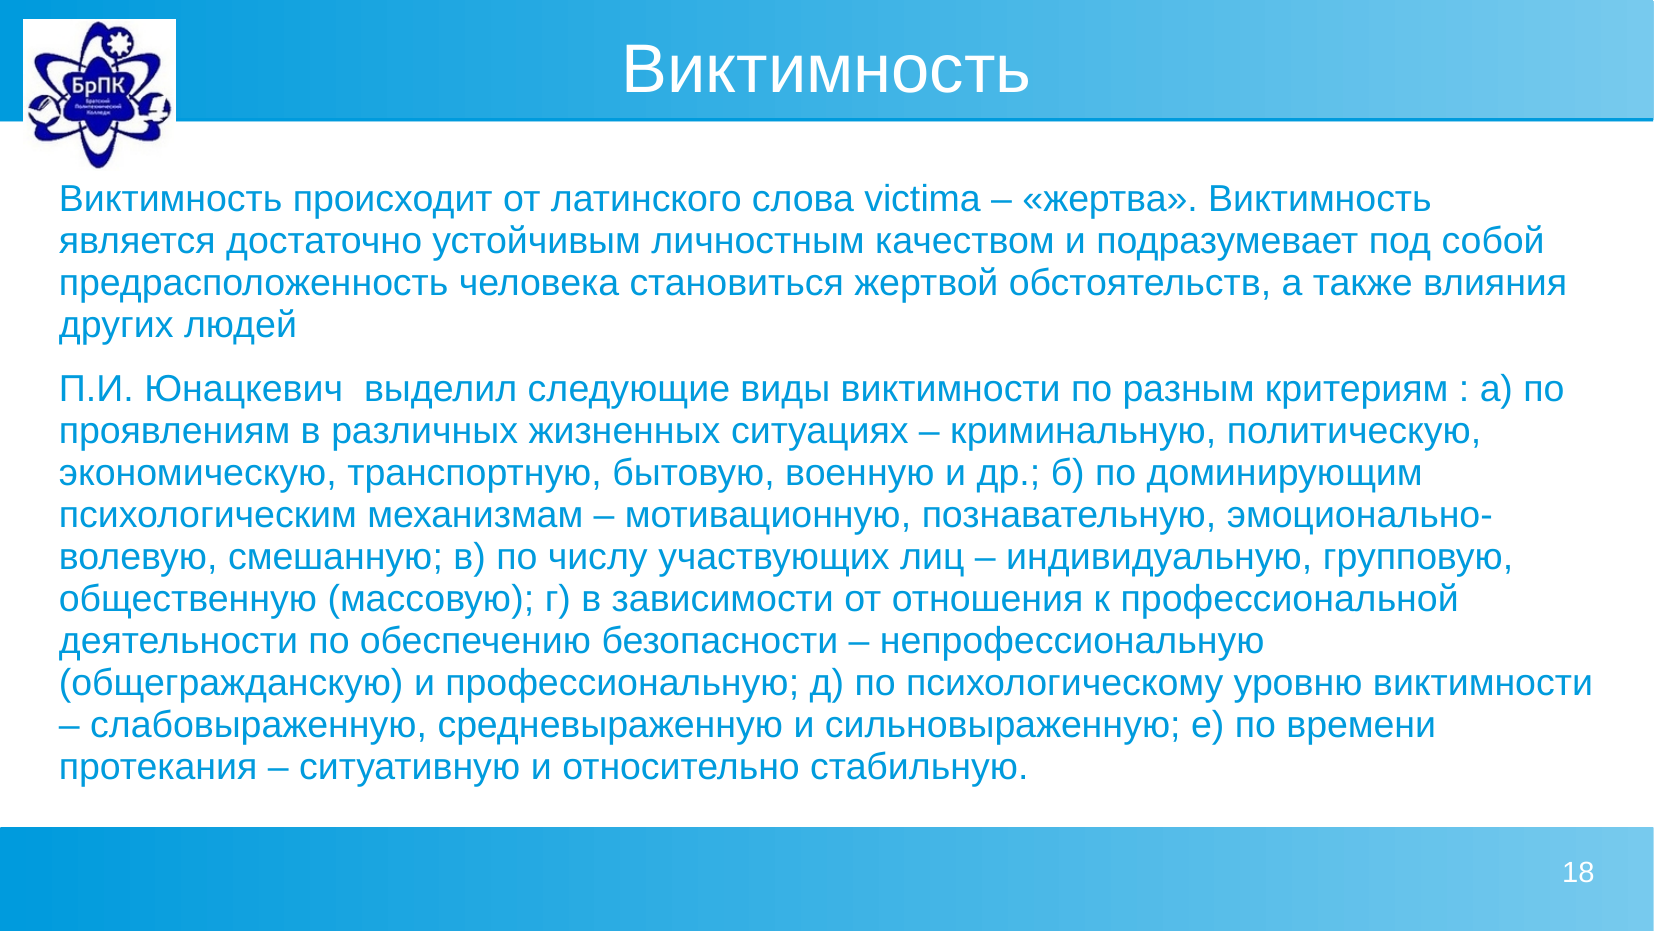

# Виктимность
Виктимность происходит от латинского слова victima – «жертва». Виктимность является достаточно устойчивым личностным качеством и подразумевает под собой предрасположенность человека становиться жертвой обстоятельств, а также влияния других людей
П.И. Юнацкевич выделил следующие виды виктимности по разным критериям : а) по проявлениям в различных жизненных ситуациях – криминальную, политическую, экономическую, транспортную, бытовую, военную и др.; б) по доминирующим психологическим механизмам – мотивационную, познавательную, эмоционально-волевую, смешанную; в) по числу участвующих лиц – индивидуальную, групповую, общественную (массовую); г) в зависимости от отношения к профессиональной деятельности по обеспечению безопасности – непрофессиональную (общегражданскую) и профессиональную; д) по психологическому уровню виктимности – слабовыраженную, средневыраженную и сильновыраженную; е) по времени протекания – ситуативную и относительно стабильную.
18